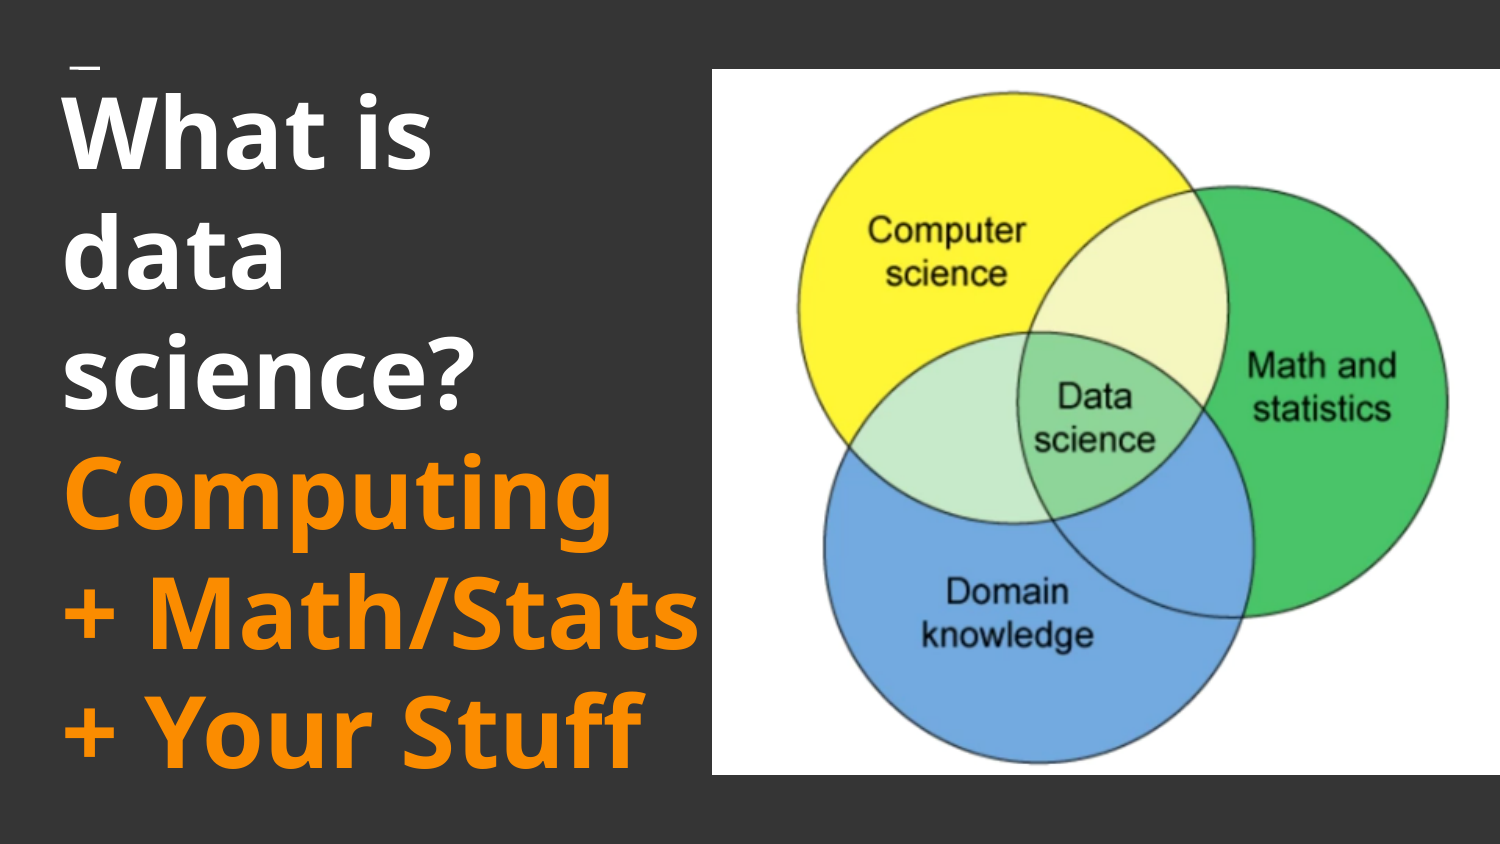

# What is
data
science?
Computing
+ Math/Stats
+ Your Stuff